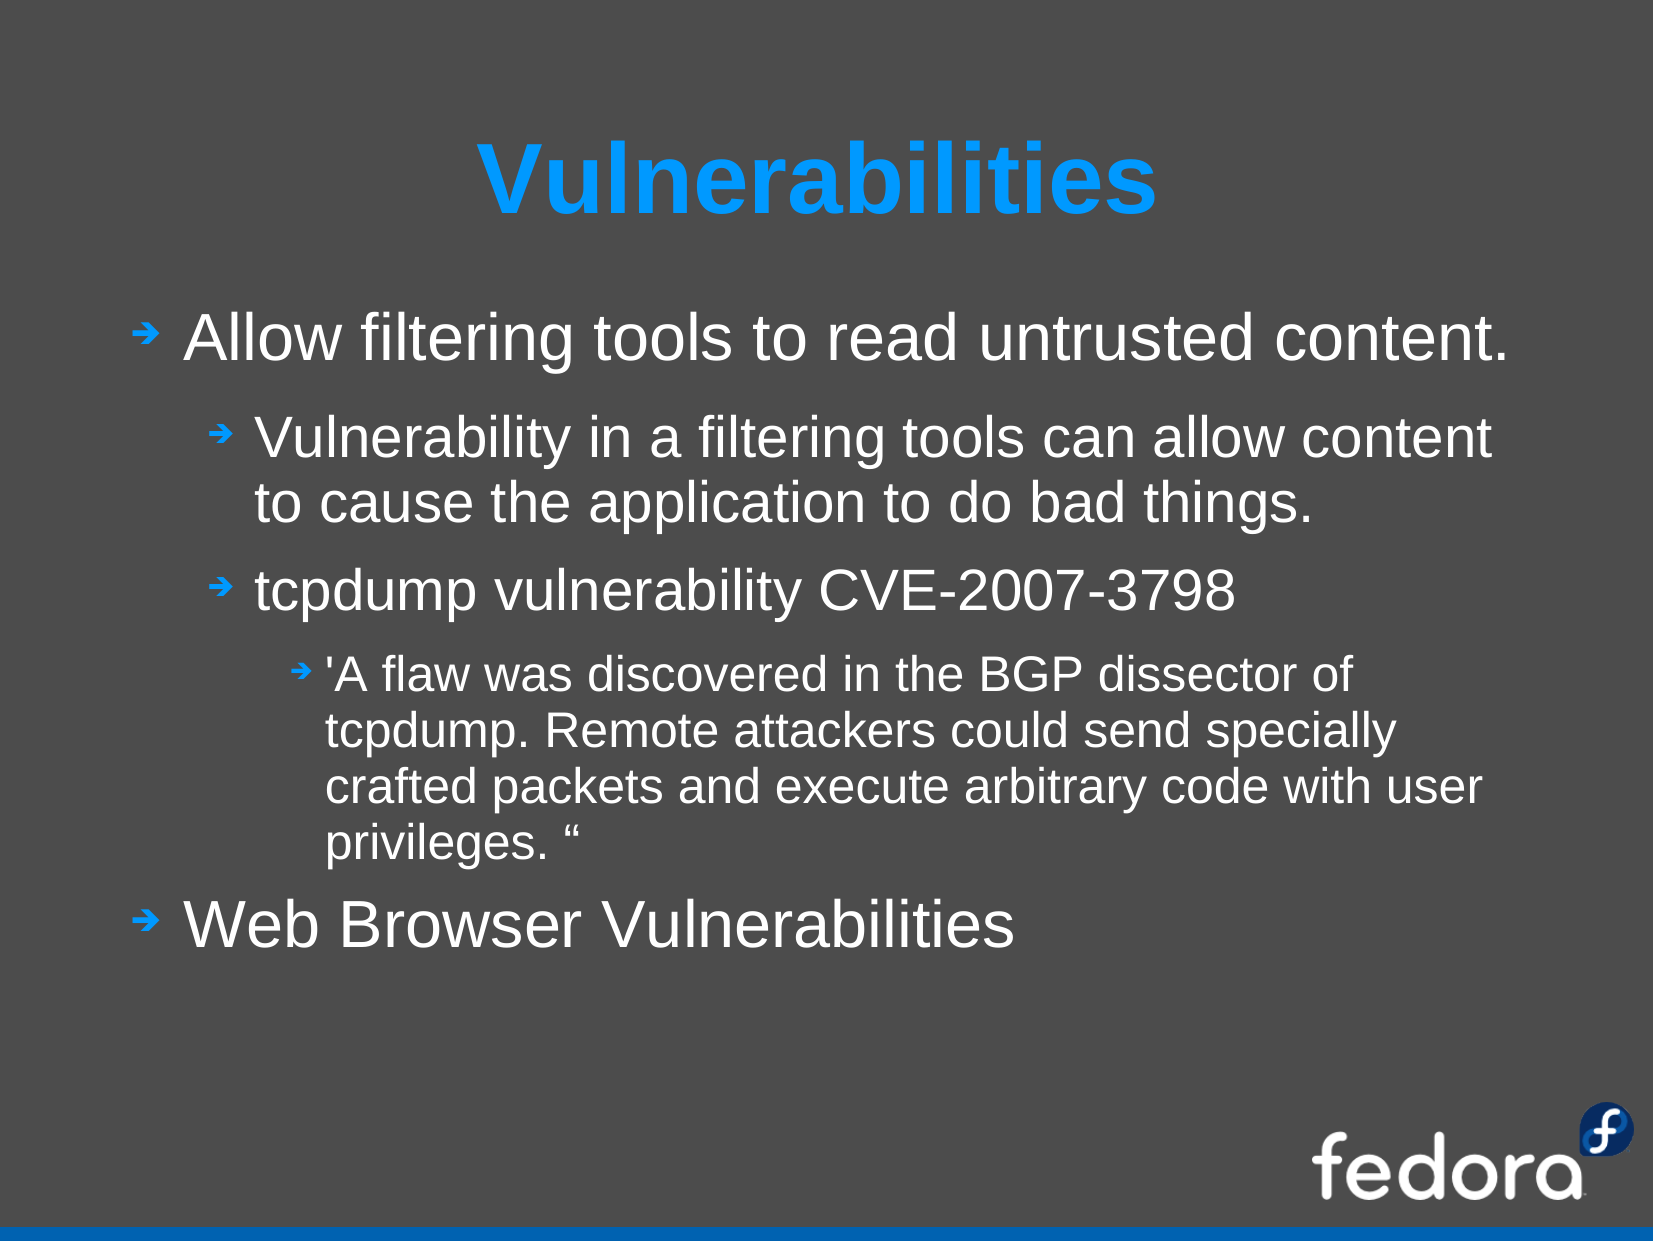

# Vulnerabilities
Allow filtering tools to read untrusted content.
Vulnerability in a filtering tools can allow content to cause the application to do bad things.
tcpdump vulnerability CVE-2007-3798
'A flaw was discovered in the BGP dissector of tcpdump. Remote attackers could send specially crafted packets and execute arbitrary code with user privileges. “
Web Browser Vulnerabilities